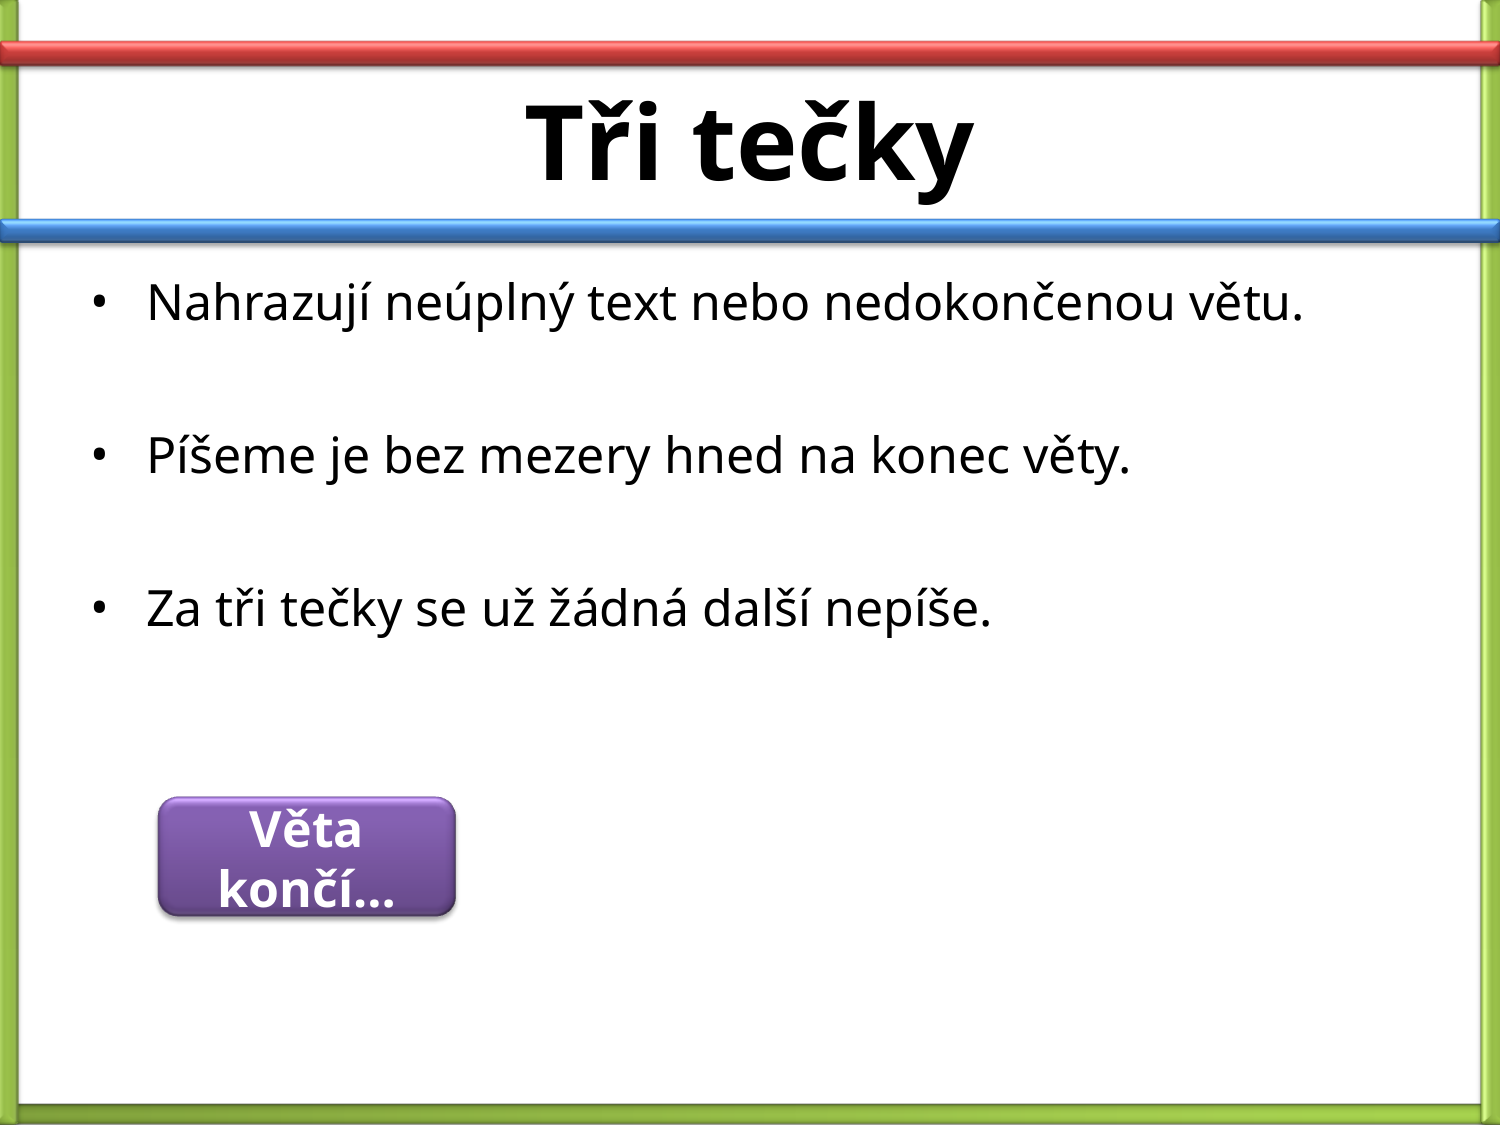

# Tři tečky
Nahrazují neúplný text nebo nedokončenou větu.
Píšeme je bez mezery hned na konec věty.
Za tři tečky se už žádná další nepíše.
Věta končí…